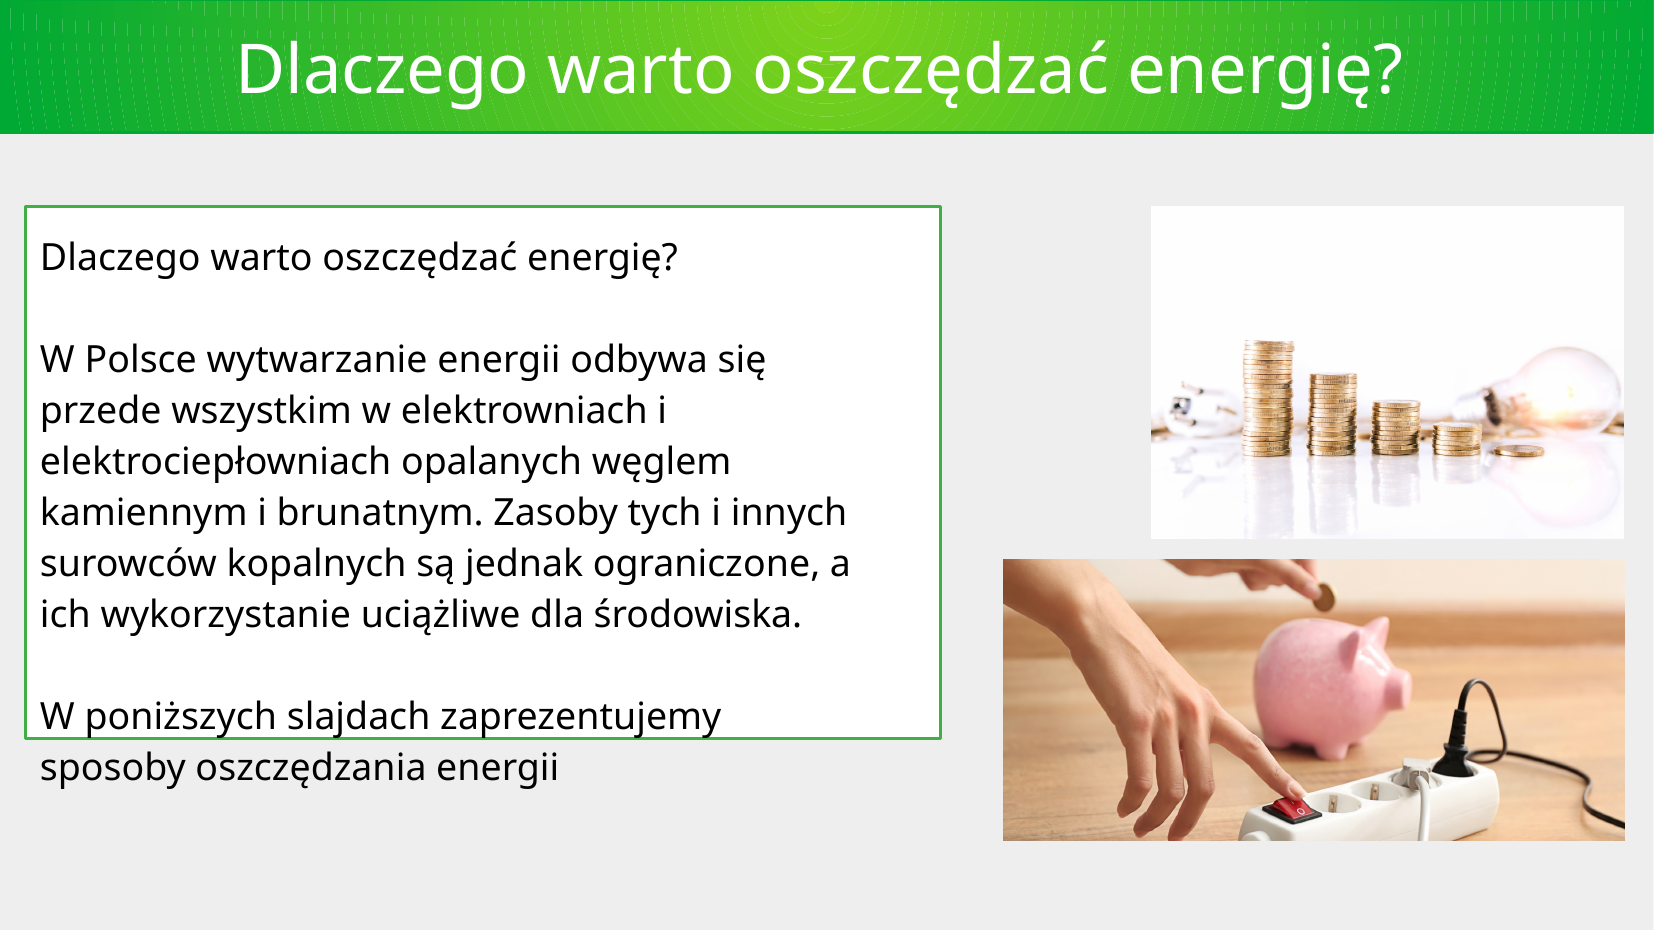

# Dlaczego warto oszczędzać energię?
Dlaczego warto oszczędzać energię?
W Polsce wytwarzanie energii odbywa się przede wszystkim w elektrowniach i elektrociepłowniach opalanych węglem kamiennym i brunatnym. Zasoby tych i innych surowców kopalnych są jednak ograniczone, a ich wykorzystanie uciążliwe dla środowiska.
W poniższych slajdach zaprezentujemy sposoby oszczędzania energii